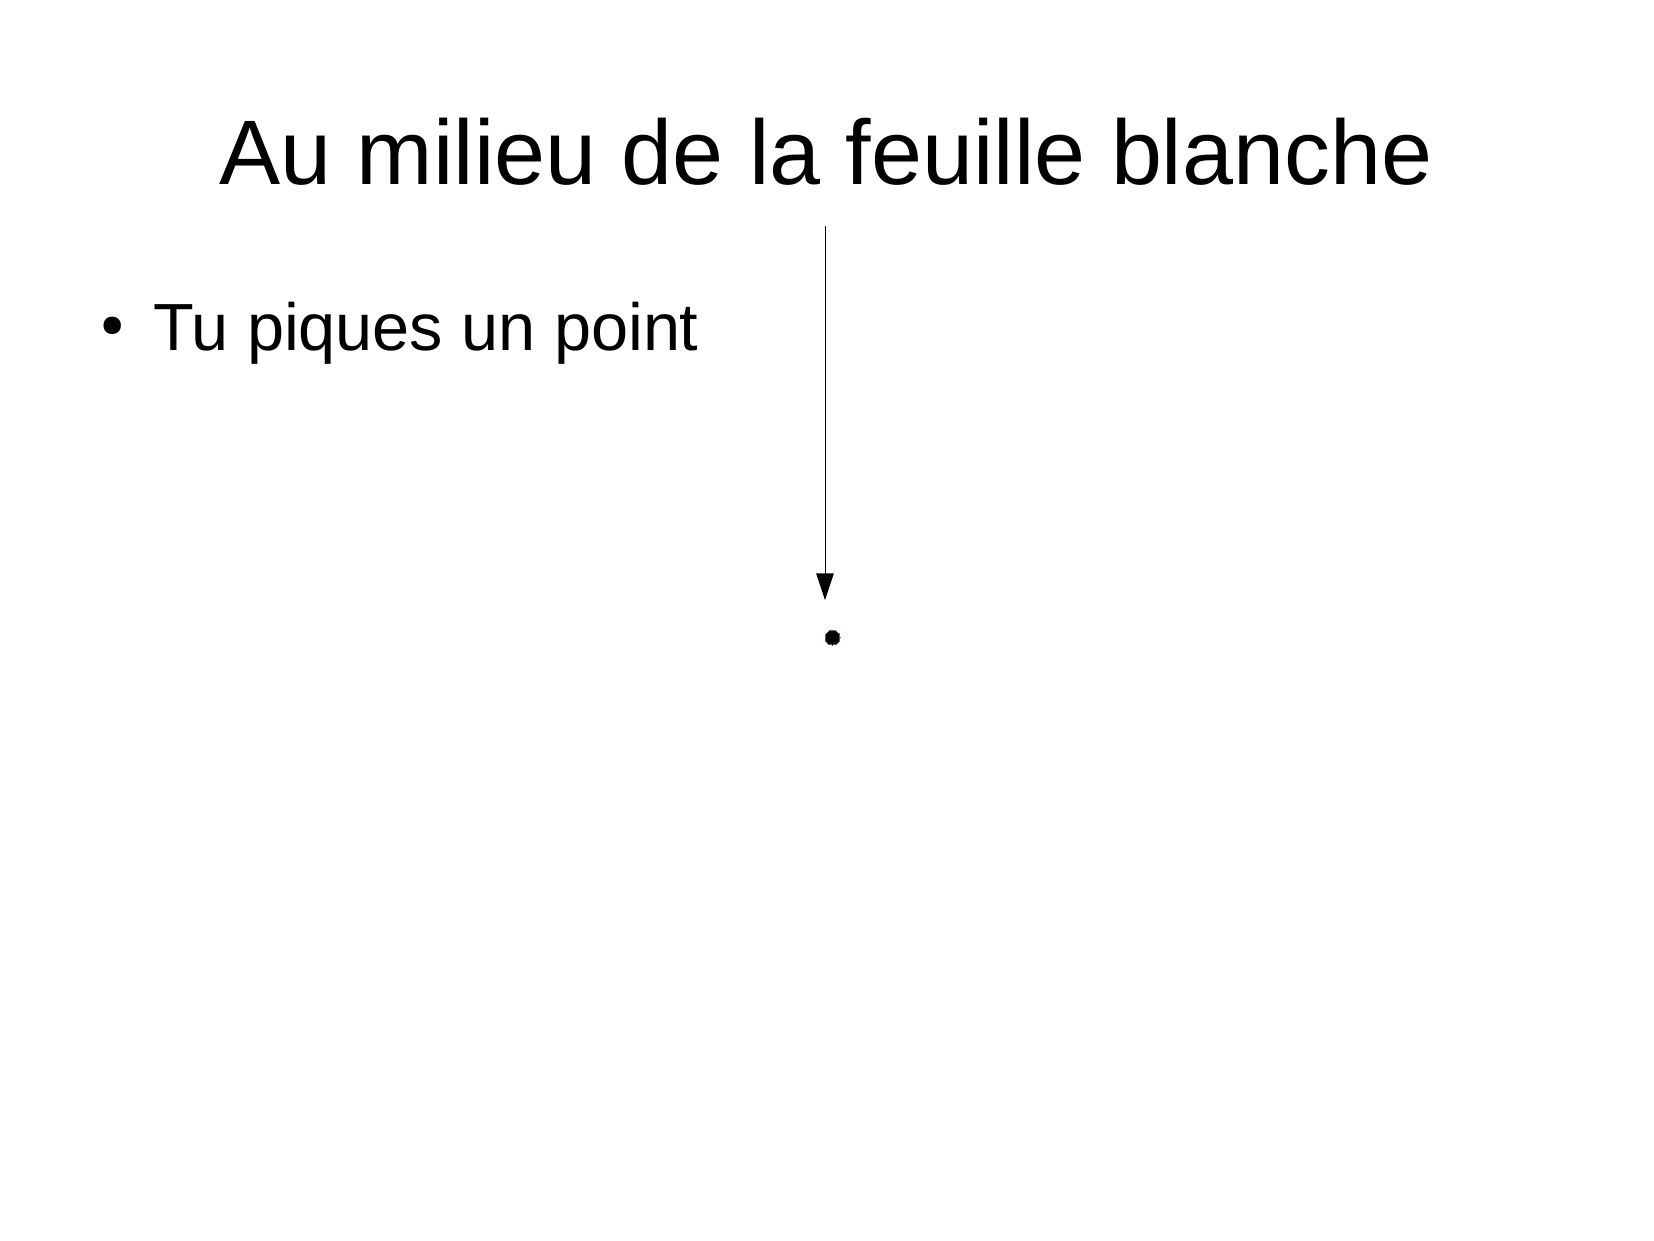

# Au milieu de la feuille blanche
Tu piques un point